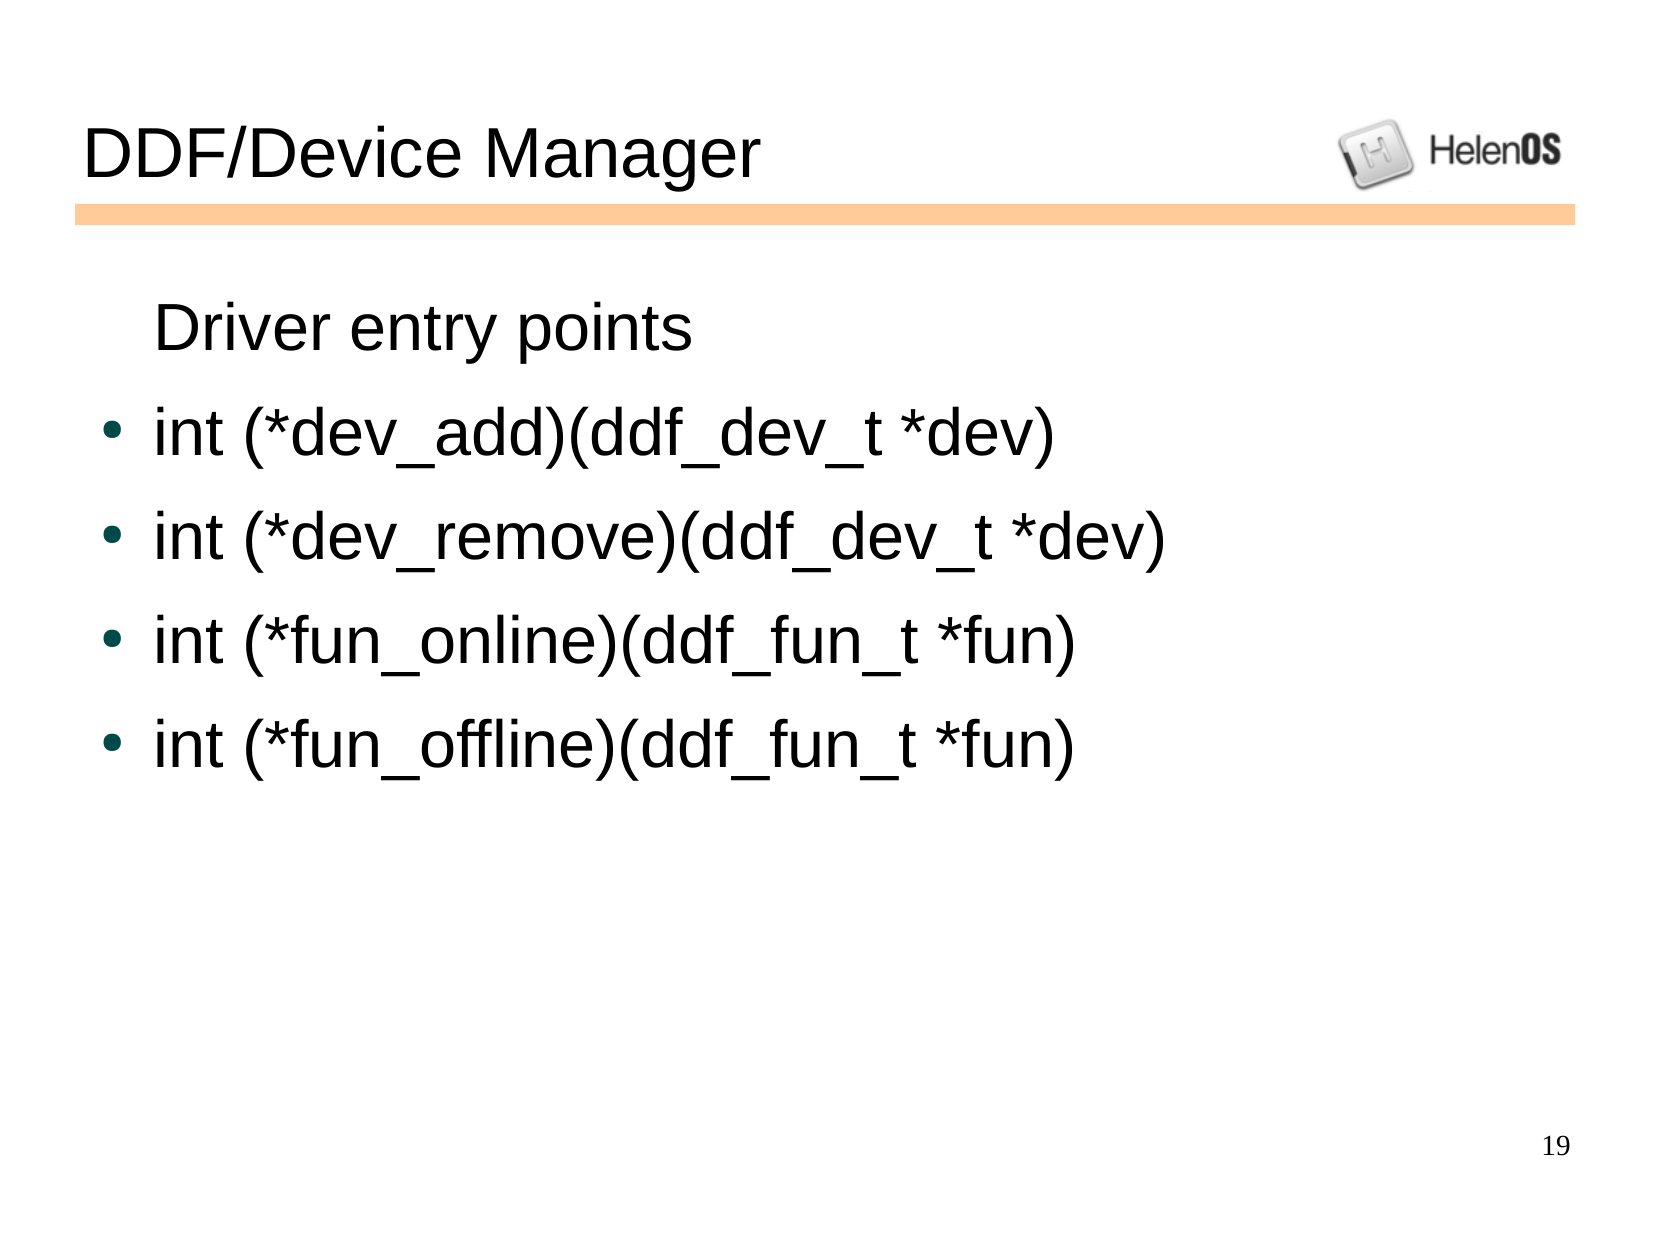

# DDF/Device Manager
Driver entry points
int (*dev_add)(ddf_dev_t *dev)
int (*dev_remove)(ddf_dev_t *dev)
int (*fun_online)(ddf_fun_t *fun)
int (*fun_offline)(ddf_fun_t *fun)
19